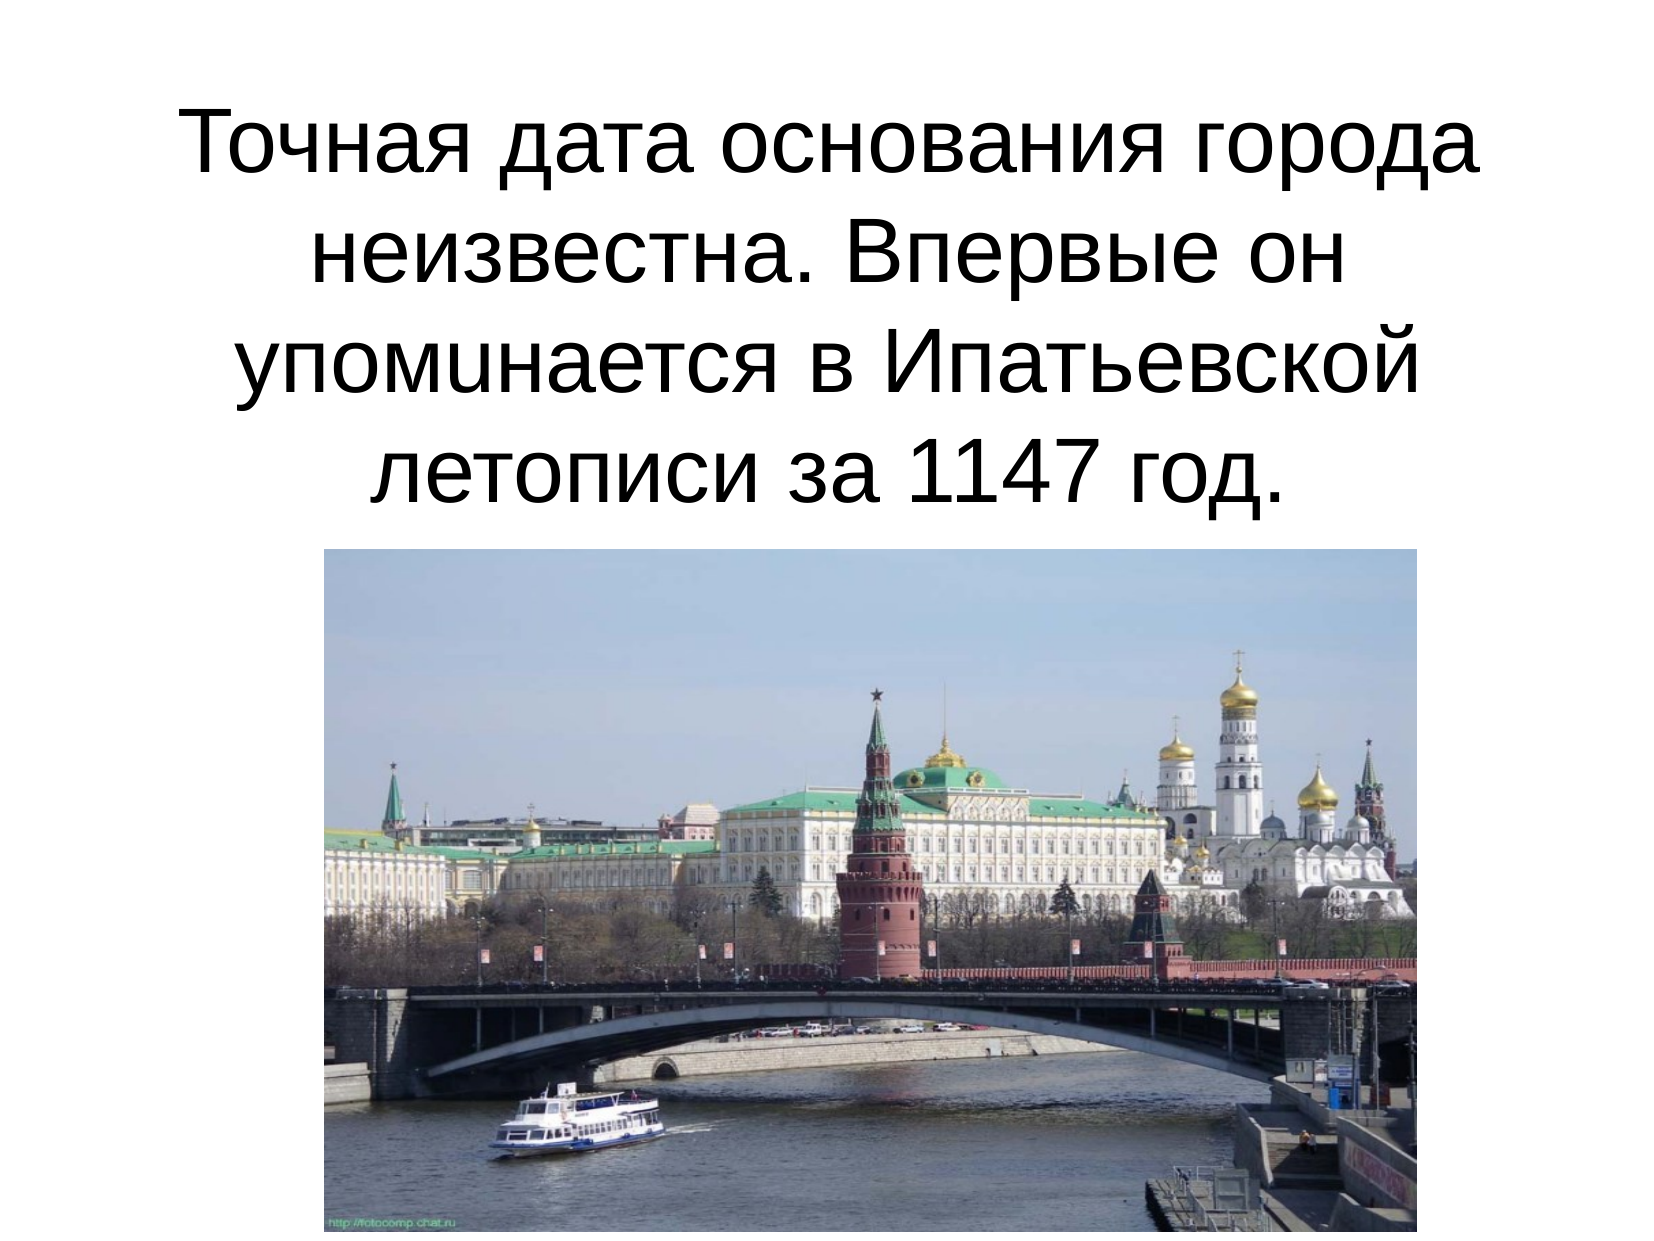

# Точная дата основания города неизвестна. Впервые он упомuнается в Ипатьевской летописи за 1147 год.